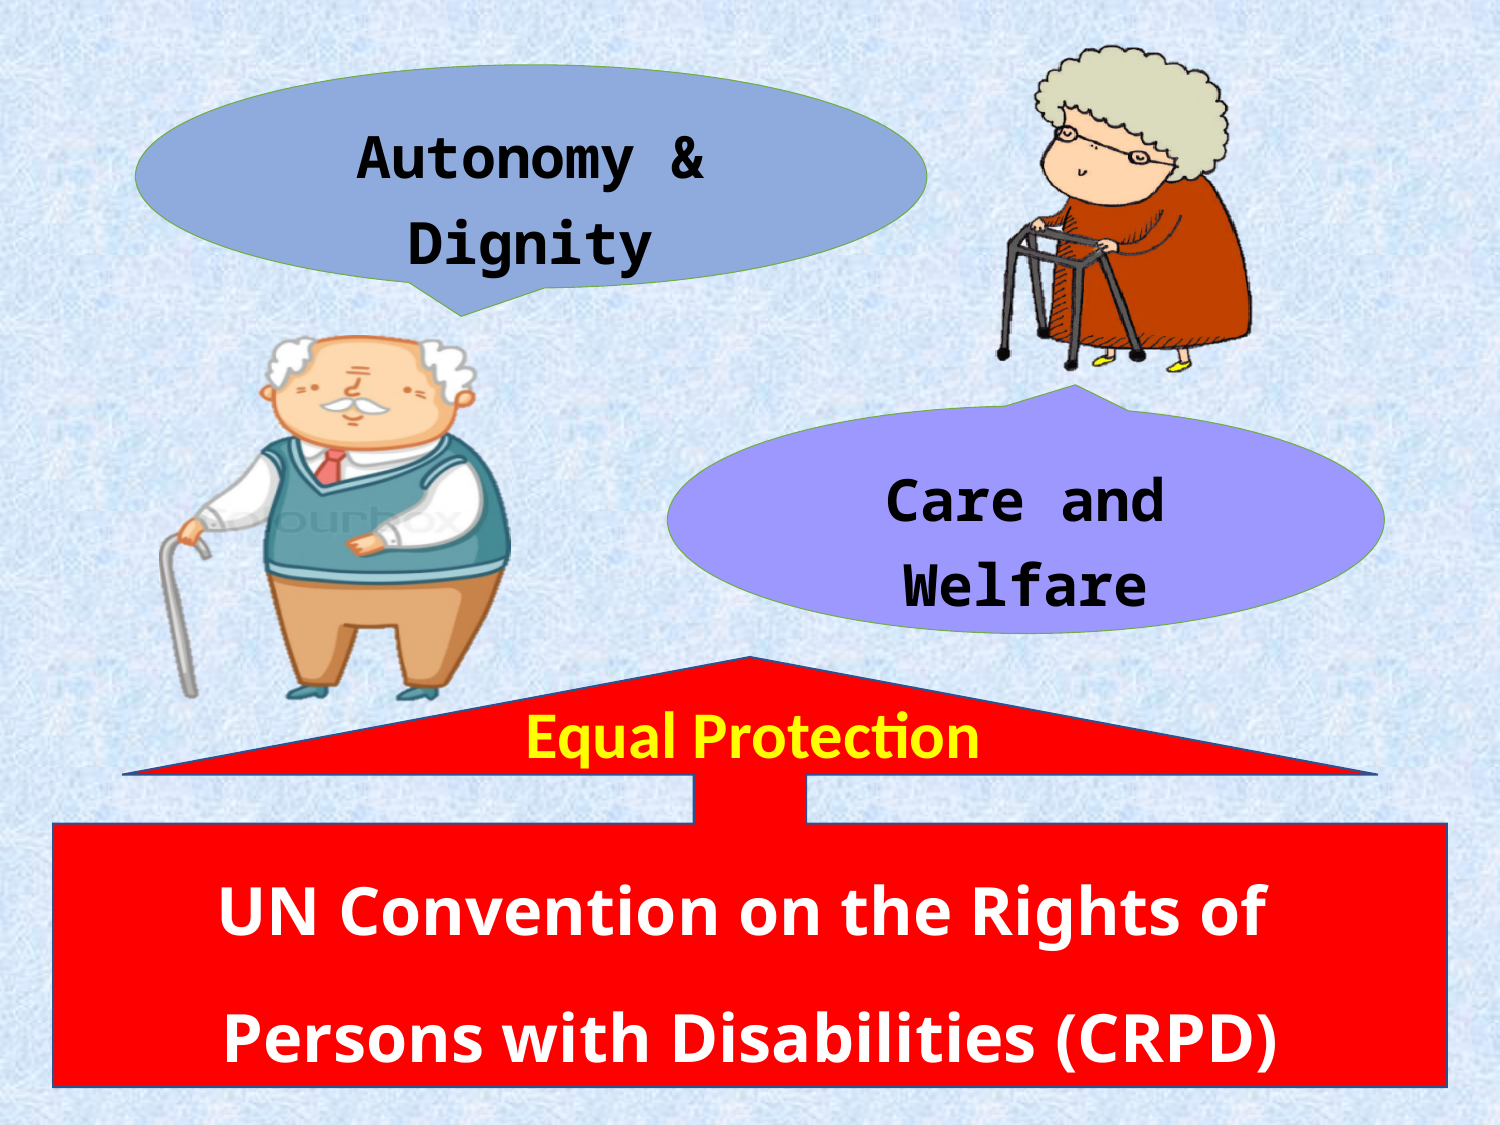

Care and Welfare
Autonomy & Dignity
UN Convention on the Rights of
Persons with Disabilities (CRPD)
Equal Protection